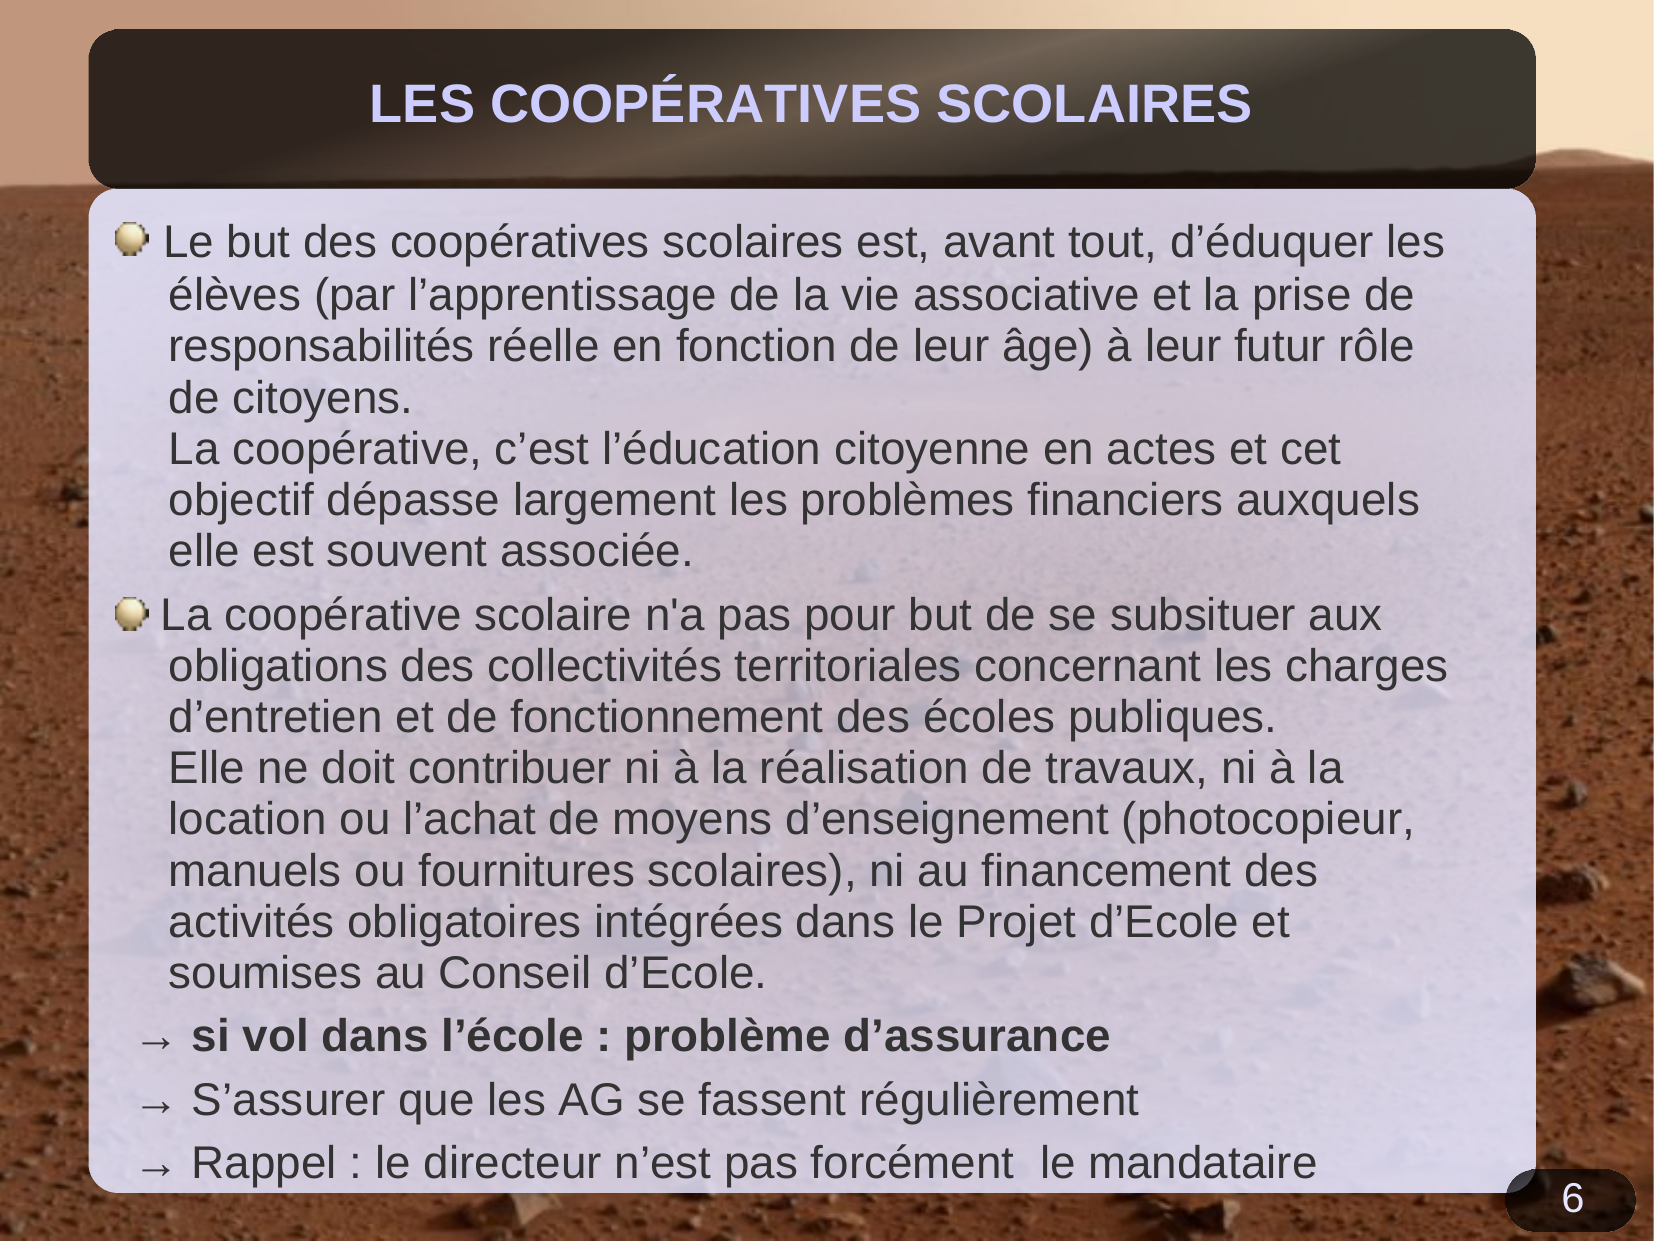

# LES COOPÉRATIVES SCOLAIRES
 Le but des coopératives scolaires est, avant tout, d’éduquer les élèves (par l’apprentissage de la vie associative et la prise de responsabilités réelle en fonction de leur âge) à leur futur rôle de citoyens.
La coopérative, c’est l’éducation citoyenne en actes et cet objectif dépasse largement les problèmes financiers auxquels elle est souvent associée.
 La coopérative scolaire n'a pas pour but de se subsituer aux obligations des collectivités territoriales concernant les charges d’entretien et de fonctionnement des écoles publiques.
Elle ne doit contribuer ni à la réalisation de travaux, ni à la location ou l’achat de moyens d’enseignement (photocopieur, manuels ou fournitures scolaires), ni au financement des activités obligatoires intégrées dans le Projet d’Ecole et soumises au Conseil d’Ecole.
→ si vol dans l’école : problème d’assurance
→ S’assurer que les AG se fassent régulièrement
→ Rappel : le directeur n’est pas forcément le mandataire